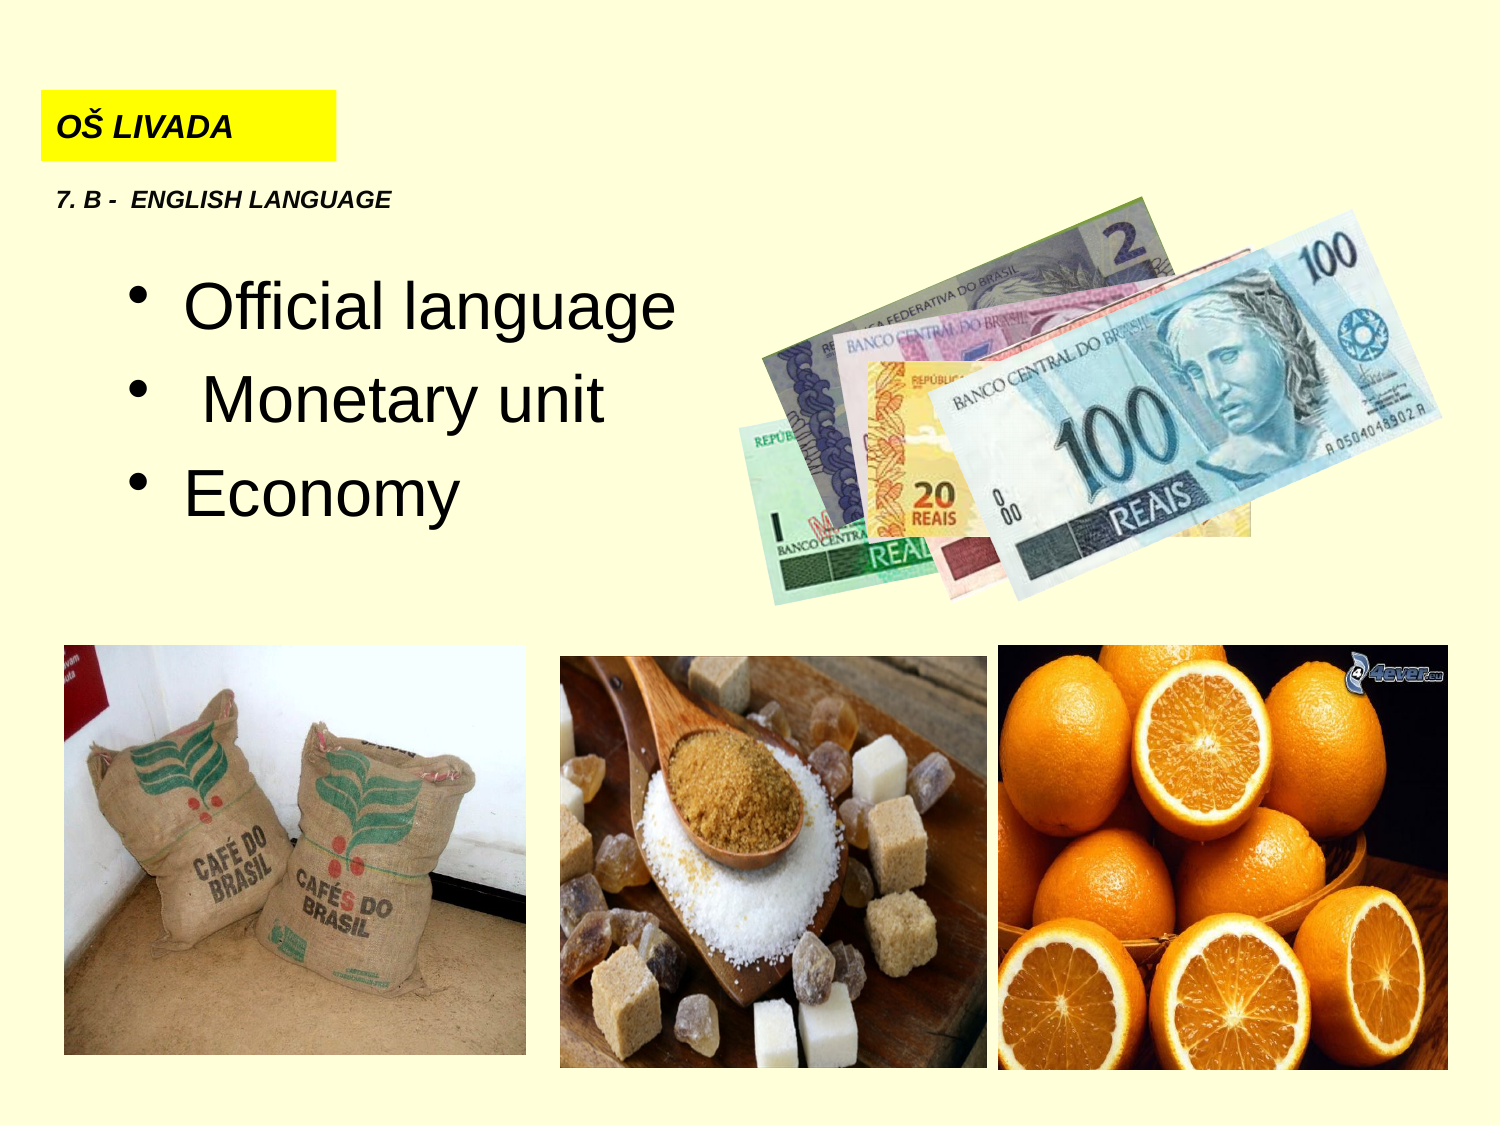

OŠ LIVADA
7. B - ENGLISH LANGUAGE
Official language
 Monetary unit
Economy